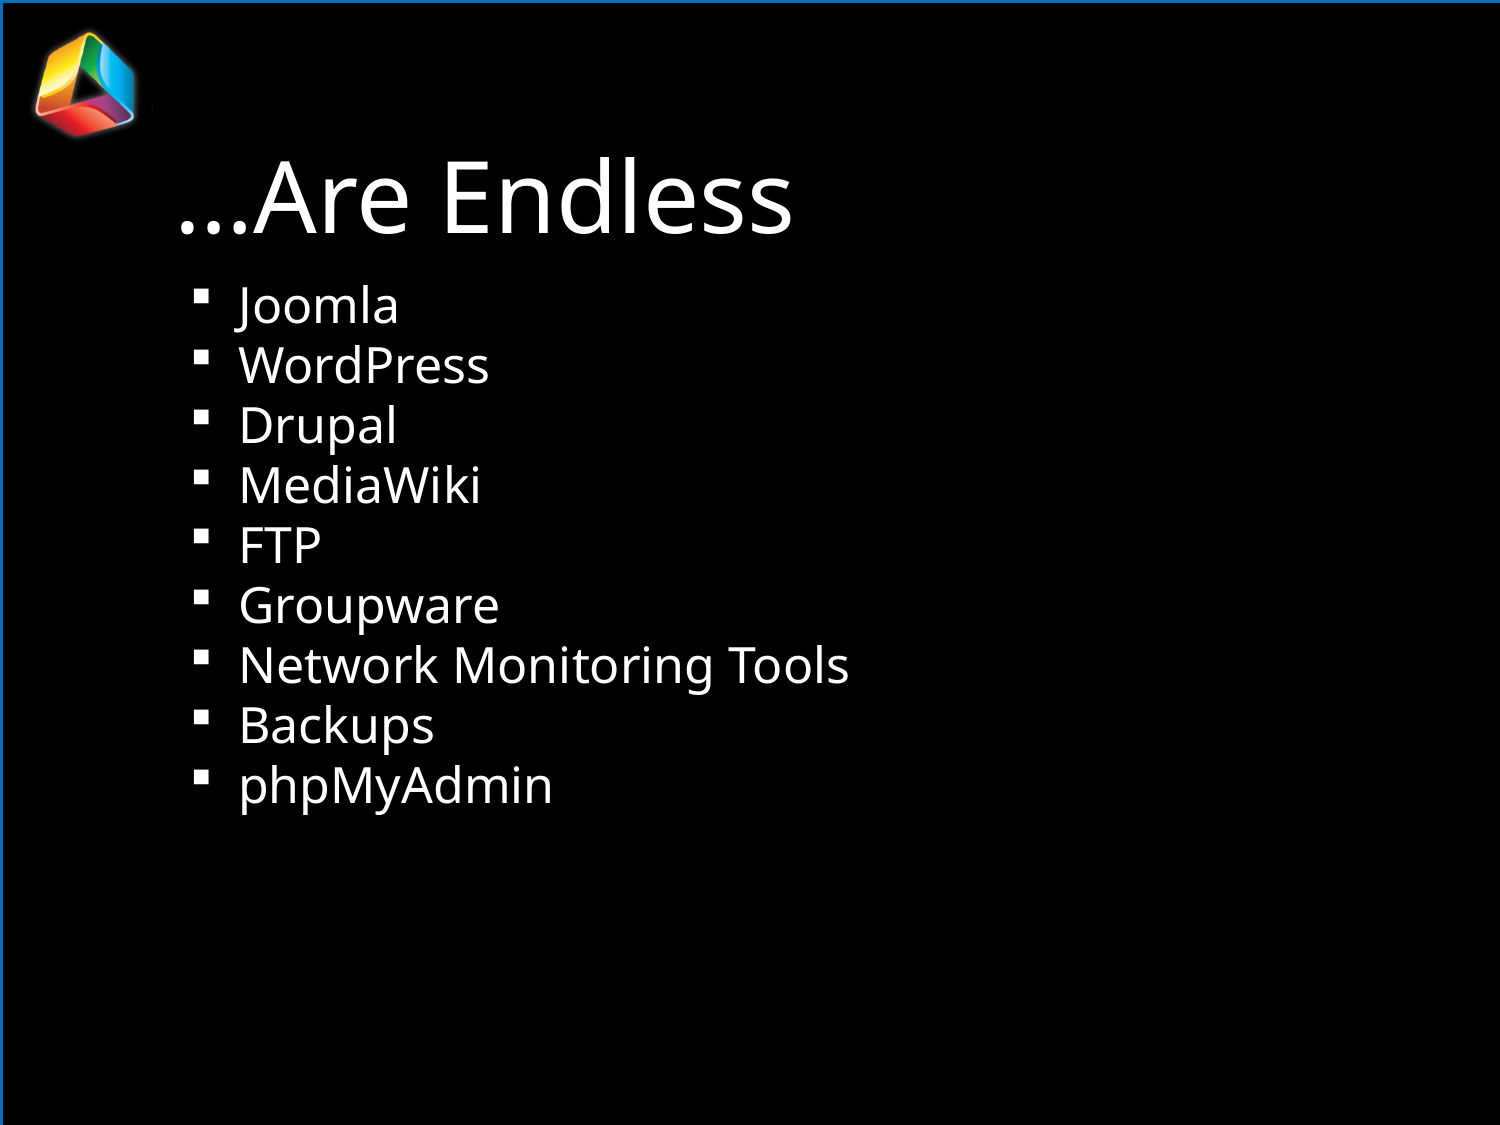

…Are Endless
 Joomla
 WordPress
 Drupal
 MediaWiki
 FTP
 Groupware
 Network Monitoring Tools
 Backups
 phpMyAdmin
# Apps and Possibilities